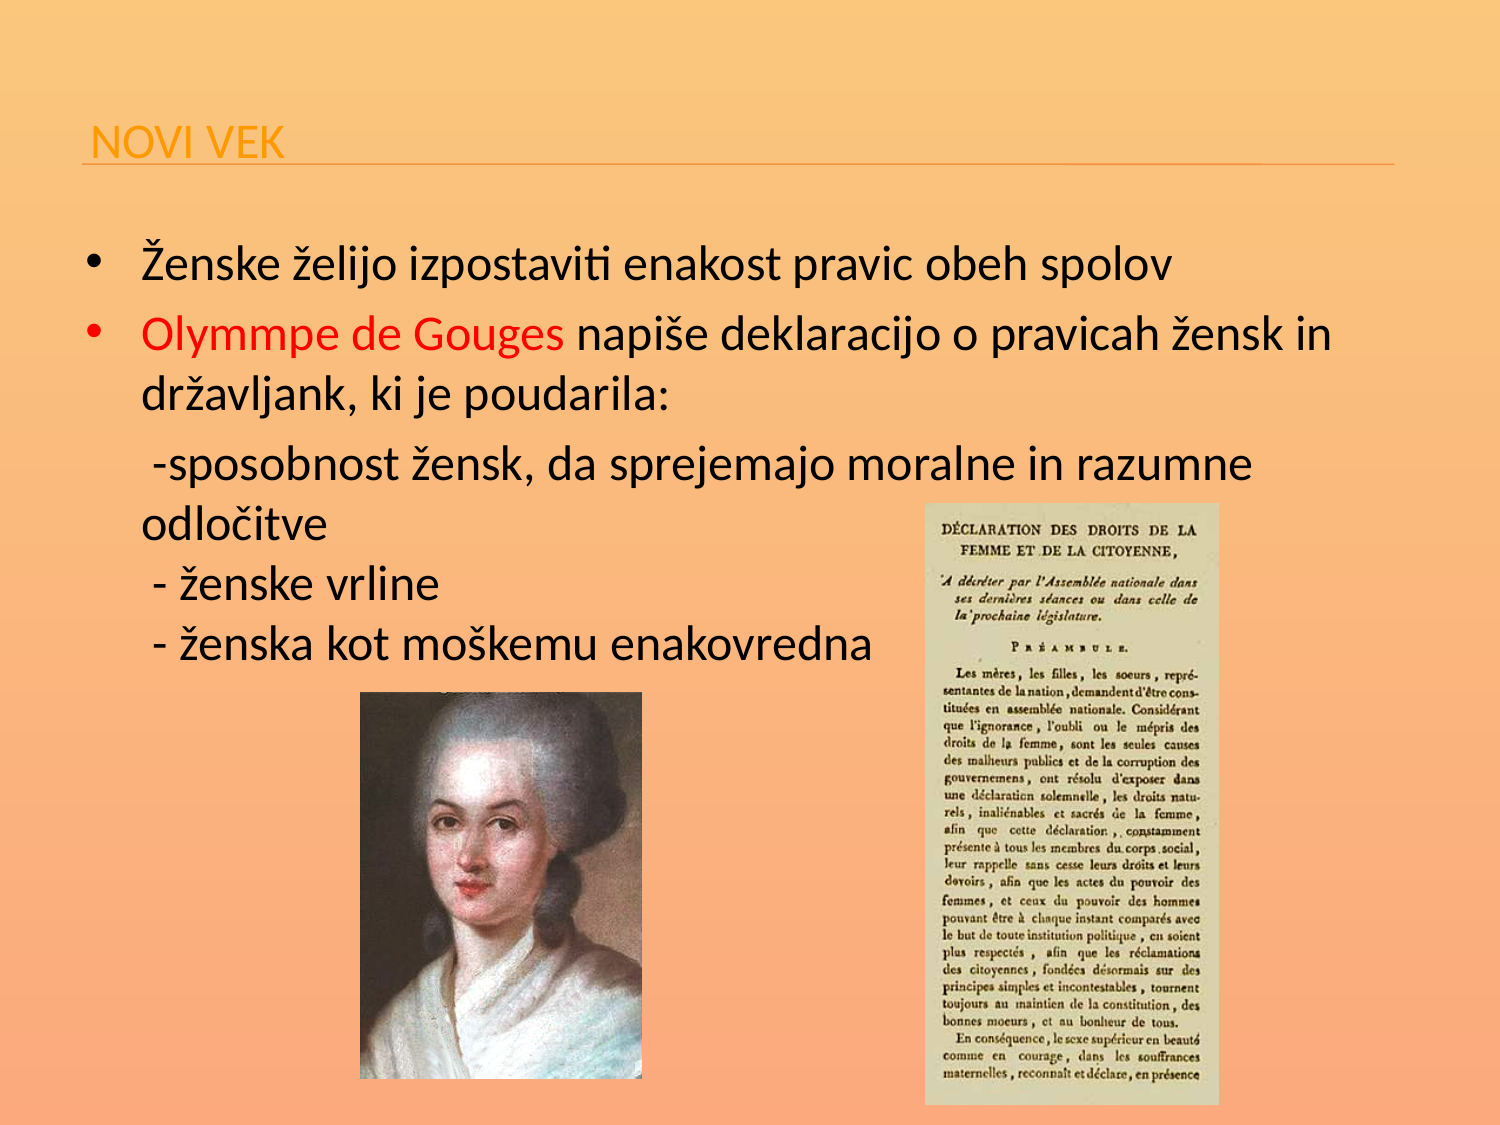

# NOVI VEK
Ženske želijo izpostaviti enakost pravic obeh spolov
Olymmpe de Gouges napiše deklaracijo o pravicah žensk in državljank, ki je poudarila:
 -sposobnost žensk, da sprejemajo moralne in razumne odločitve
 - ženske vrline
 - ženska kot moškemu enakovredna